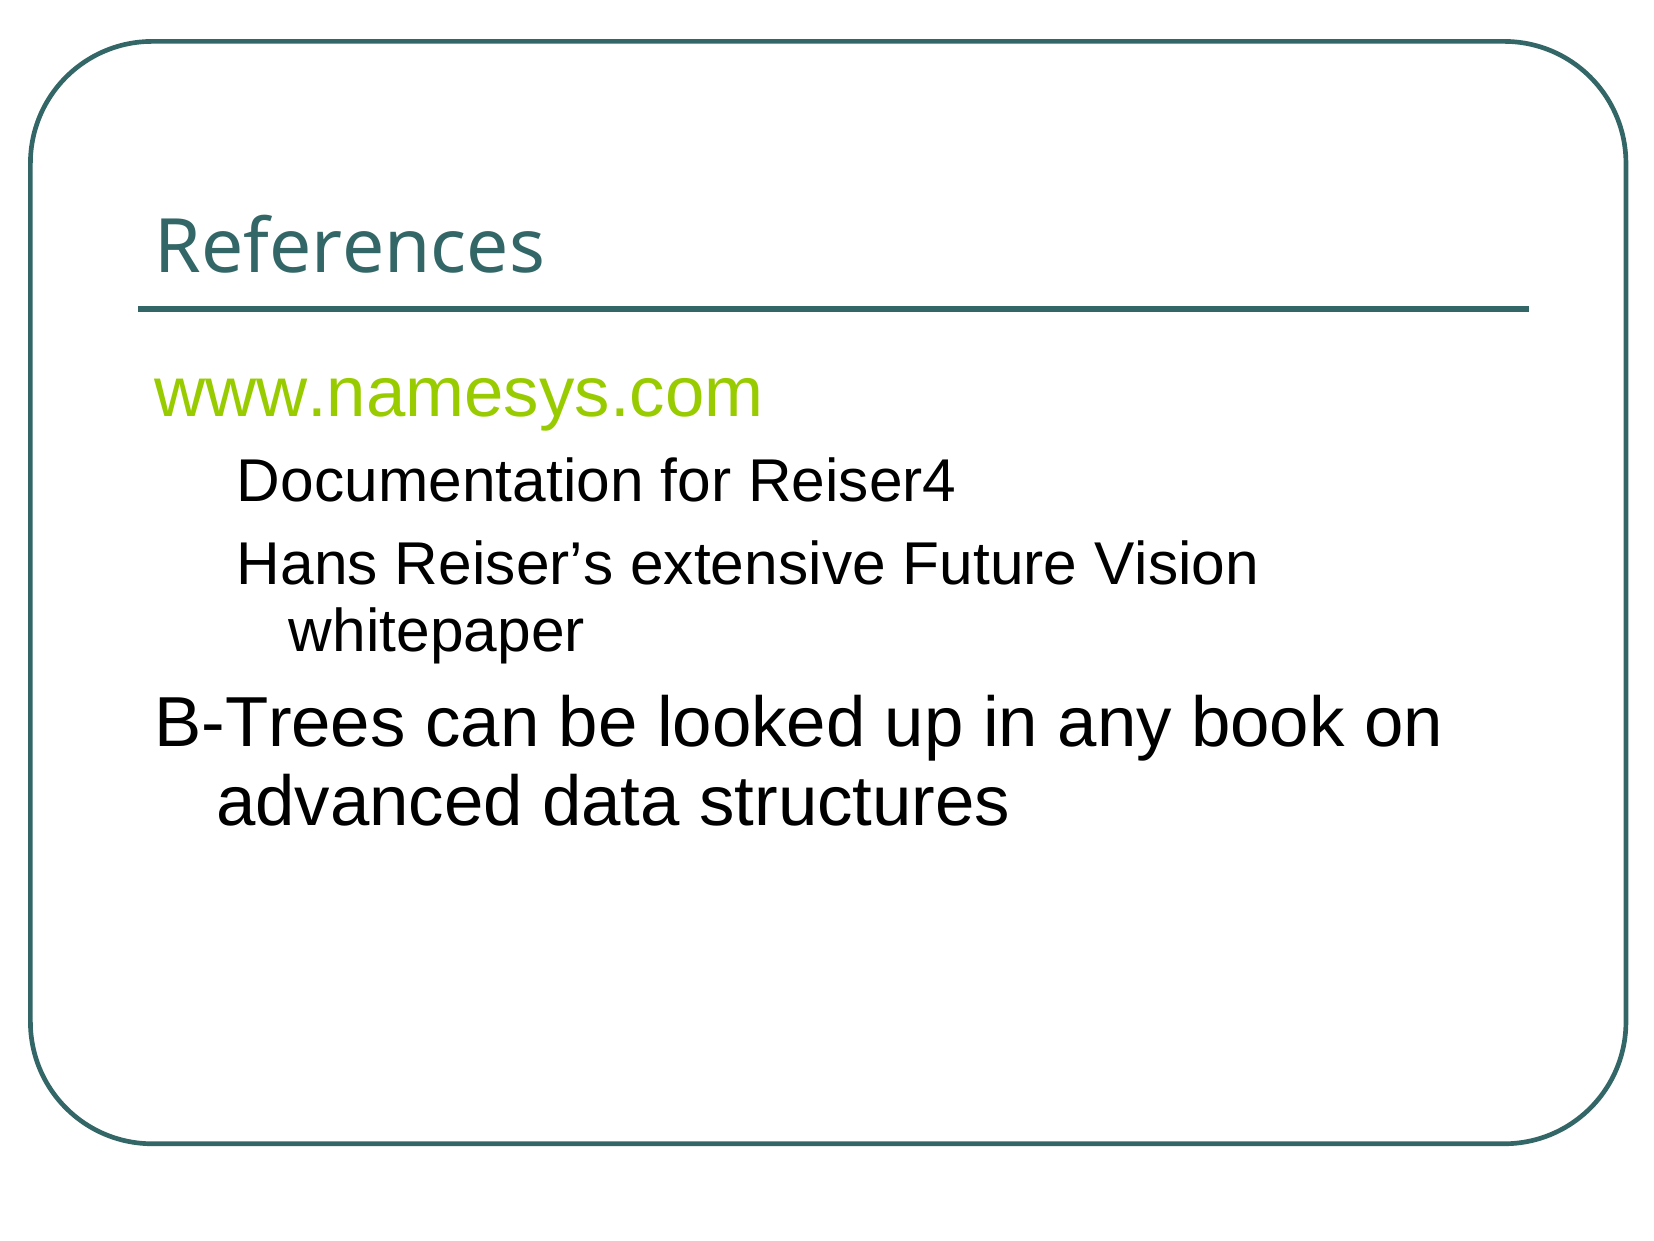

# References
www.namesys.com
Documentation for Reiser4
Hans Reiser’s extensive Future Vision whitepaper
B-Trees can be looked up in any book on advanced data structures